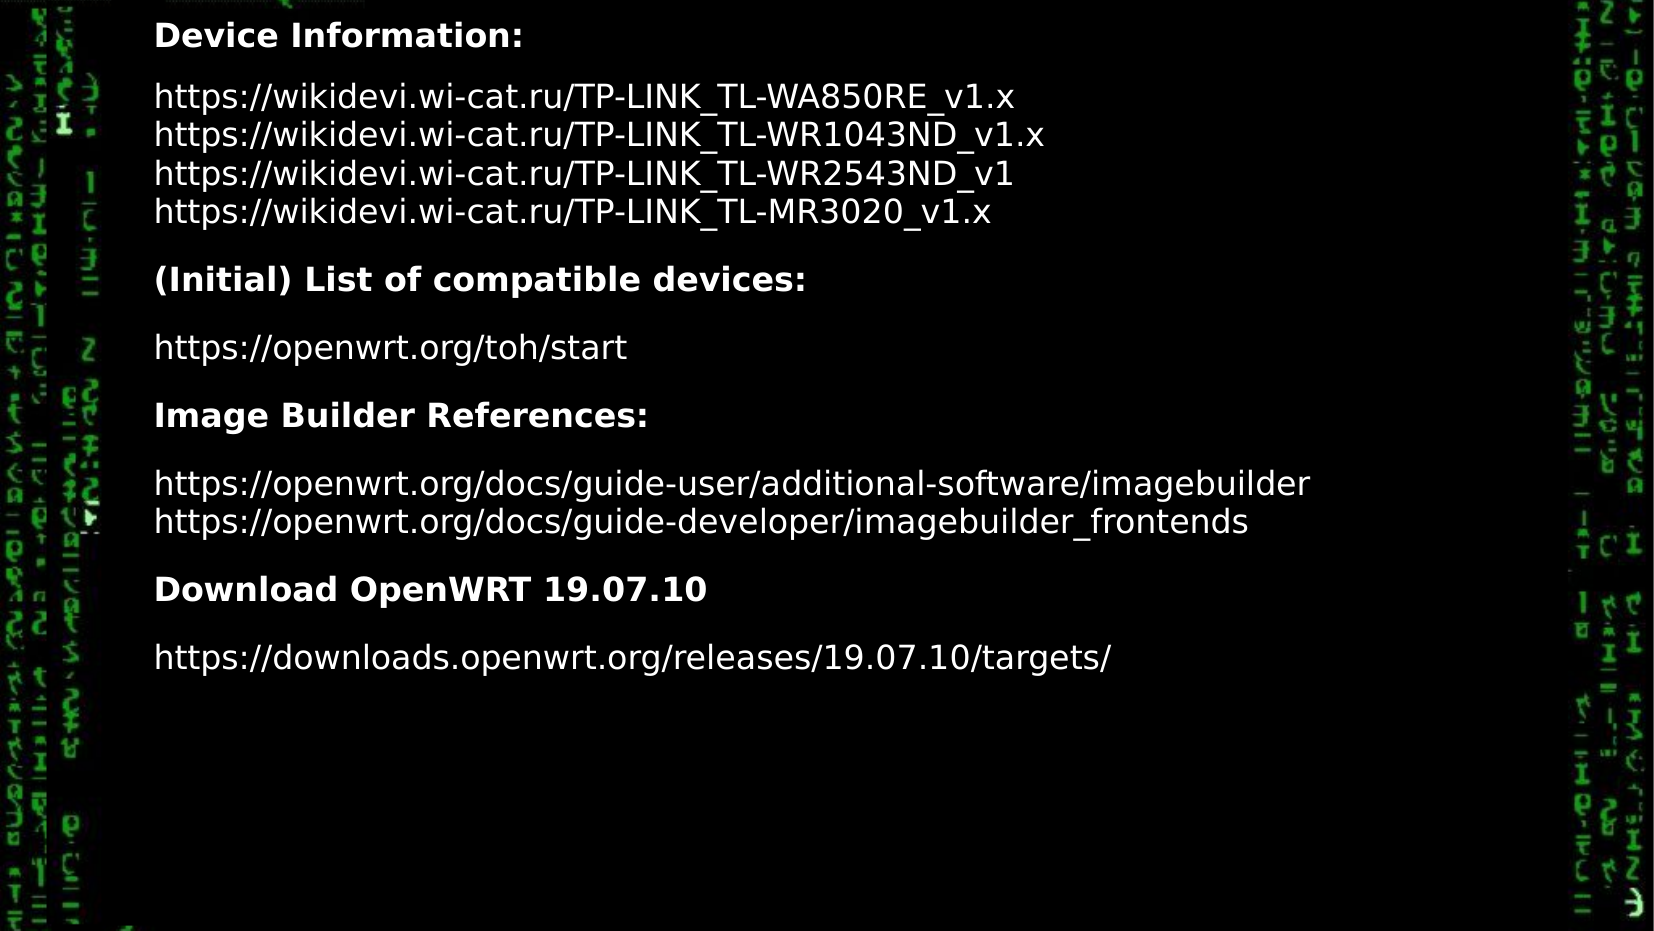

# Device Information:
https://wikidevi.wi-cat.ru/TP-LINK_TL-WA850RE_v1.xhttps://wikidevi.wi-cat.ru/TP-LINK_TL-WR1043ND_v1.xhttps://wikidevi.wi-cat.ru/TP-LINK_TL-WR2543ND_v1https://wikidevi.wi-cat.ru/TP-LINK_TL-MR3020_v1.x
(Initial) List of compatible devices:
https://openwrt.org/toh/start
Image Builder References:
https://openwrt.org/docs/guide-user/additional-software/imagebuilder
https://openwrt.org/docs/guide-developer/imagebuilder_frontends
Download OpenWRT 19.07.10
https://downloads.openwrt.org/releases/19.07.10/targets/